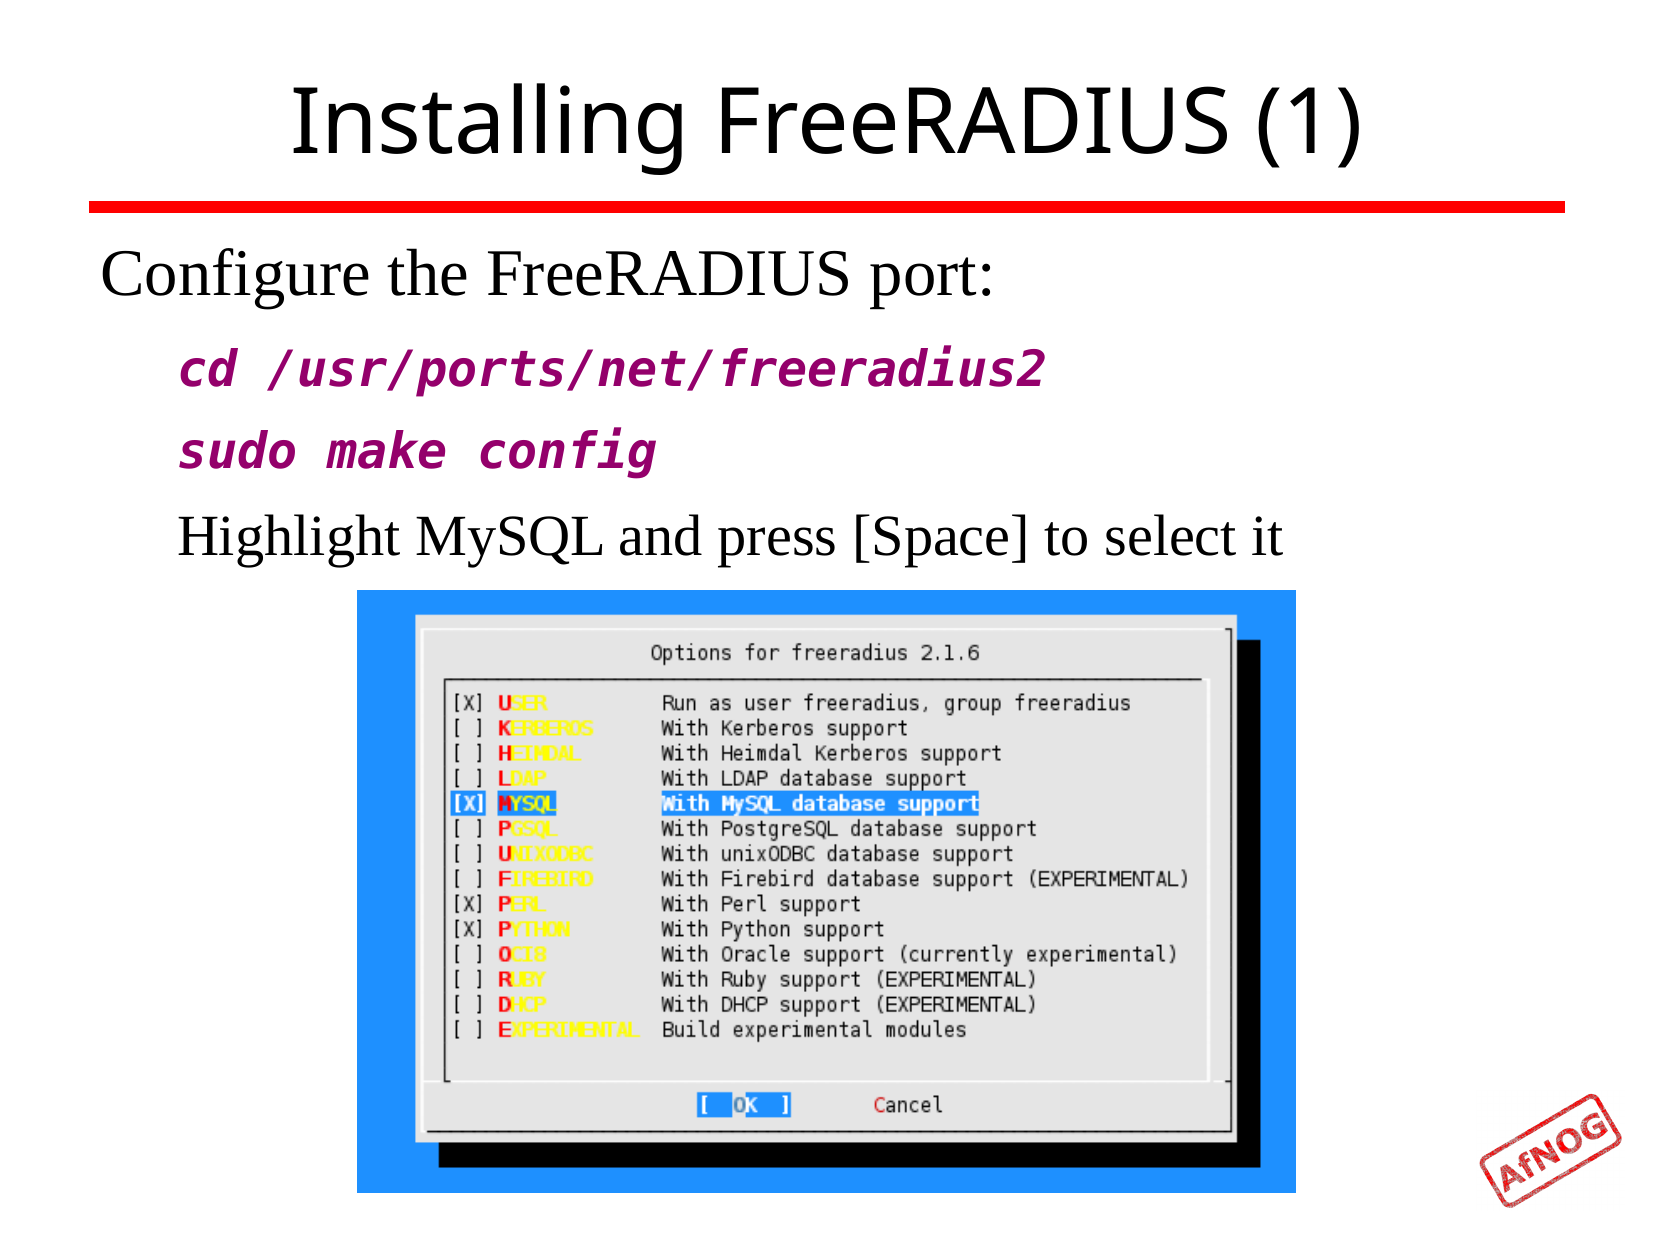

# Installing FreeRADIUS (1)
Configure the FreeRADIUS port:
cd /usr/ports/net/freeradius2
sudo make config
Highlight MySQL and press [Space] to select it